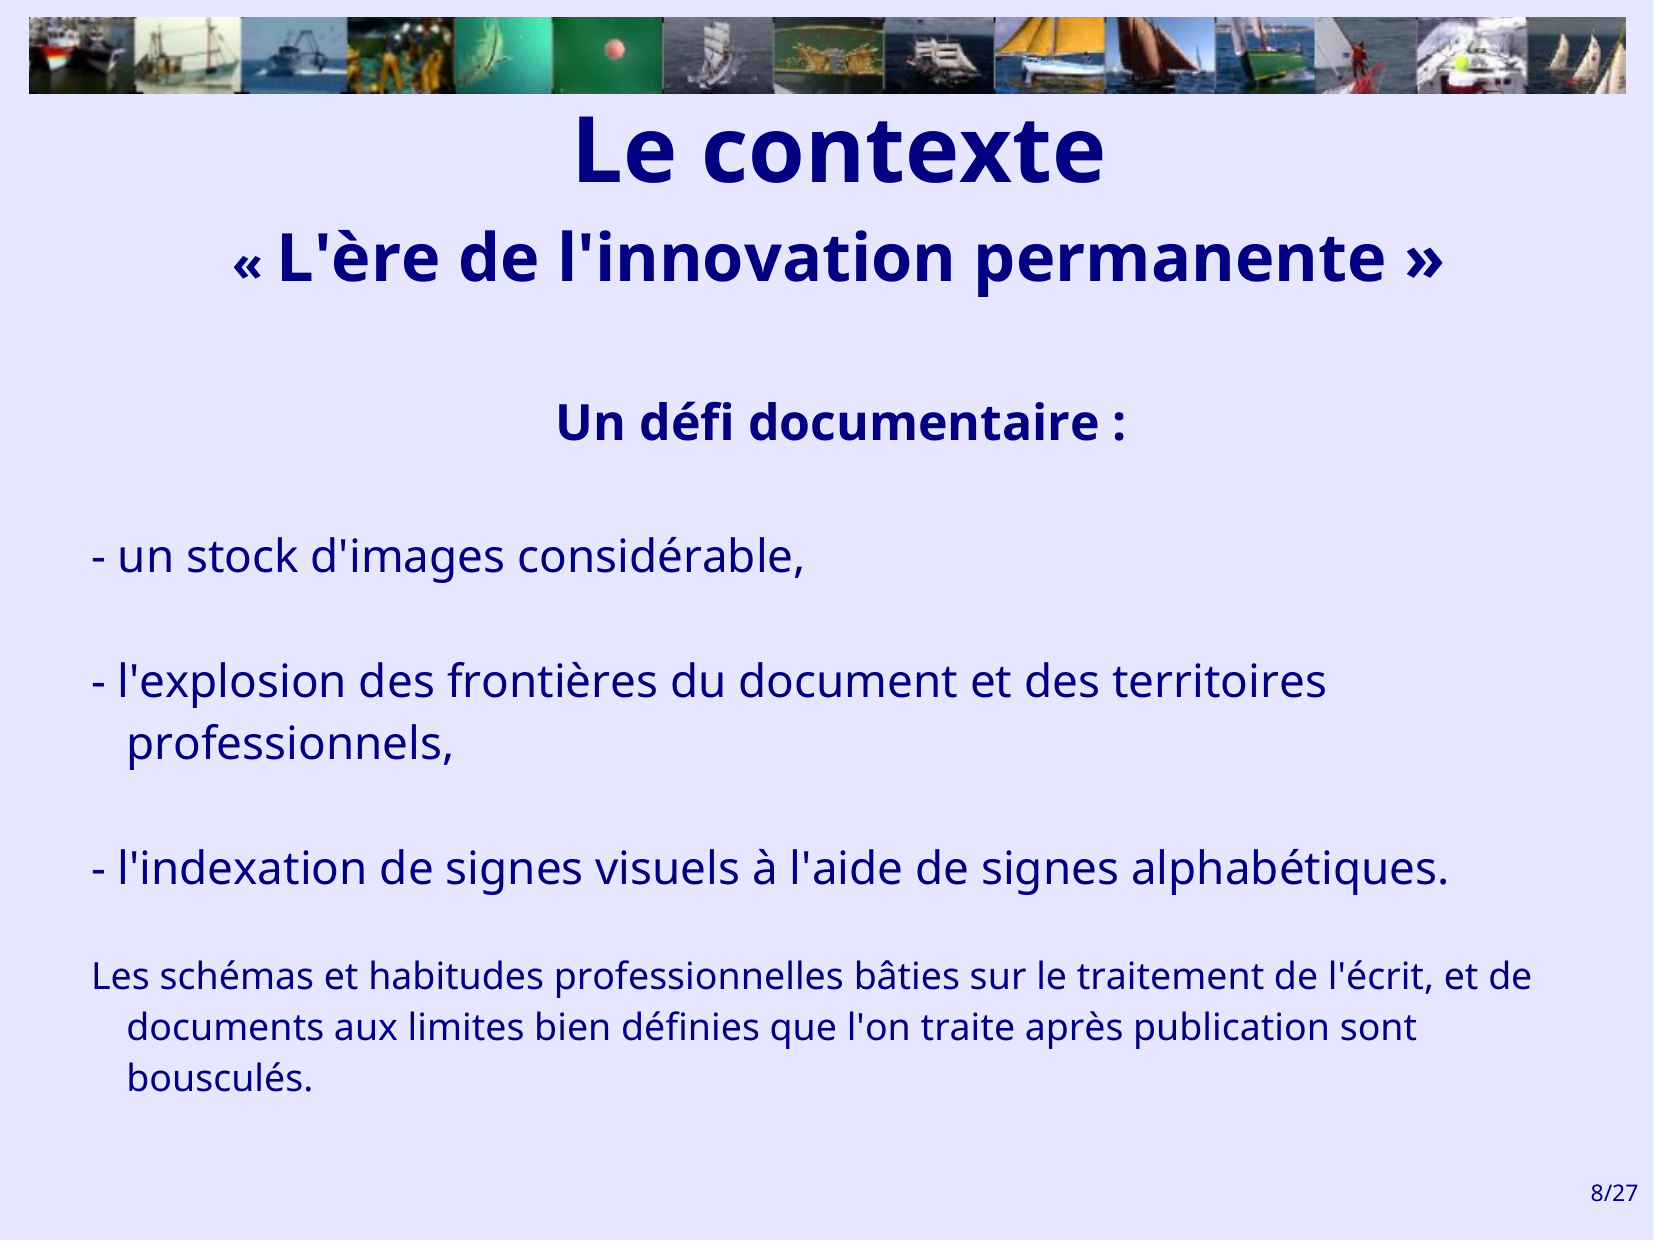

Le contexte
« L'ère de l'innovation permanente »
# Un défi documentaire :
- un stock d'images considérable,
- l'explosion des frontières du document et des territoires professionnels,
- l'indexation de signes visuels à l'aide de signes alphabétiques.
Les schémas et habitudes professionnelles bâties sur le traitement de l'écrit, et de documents aux limites bien définies que l'on traite après publication sont bousculés.